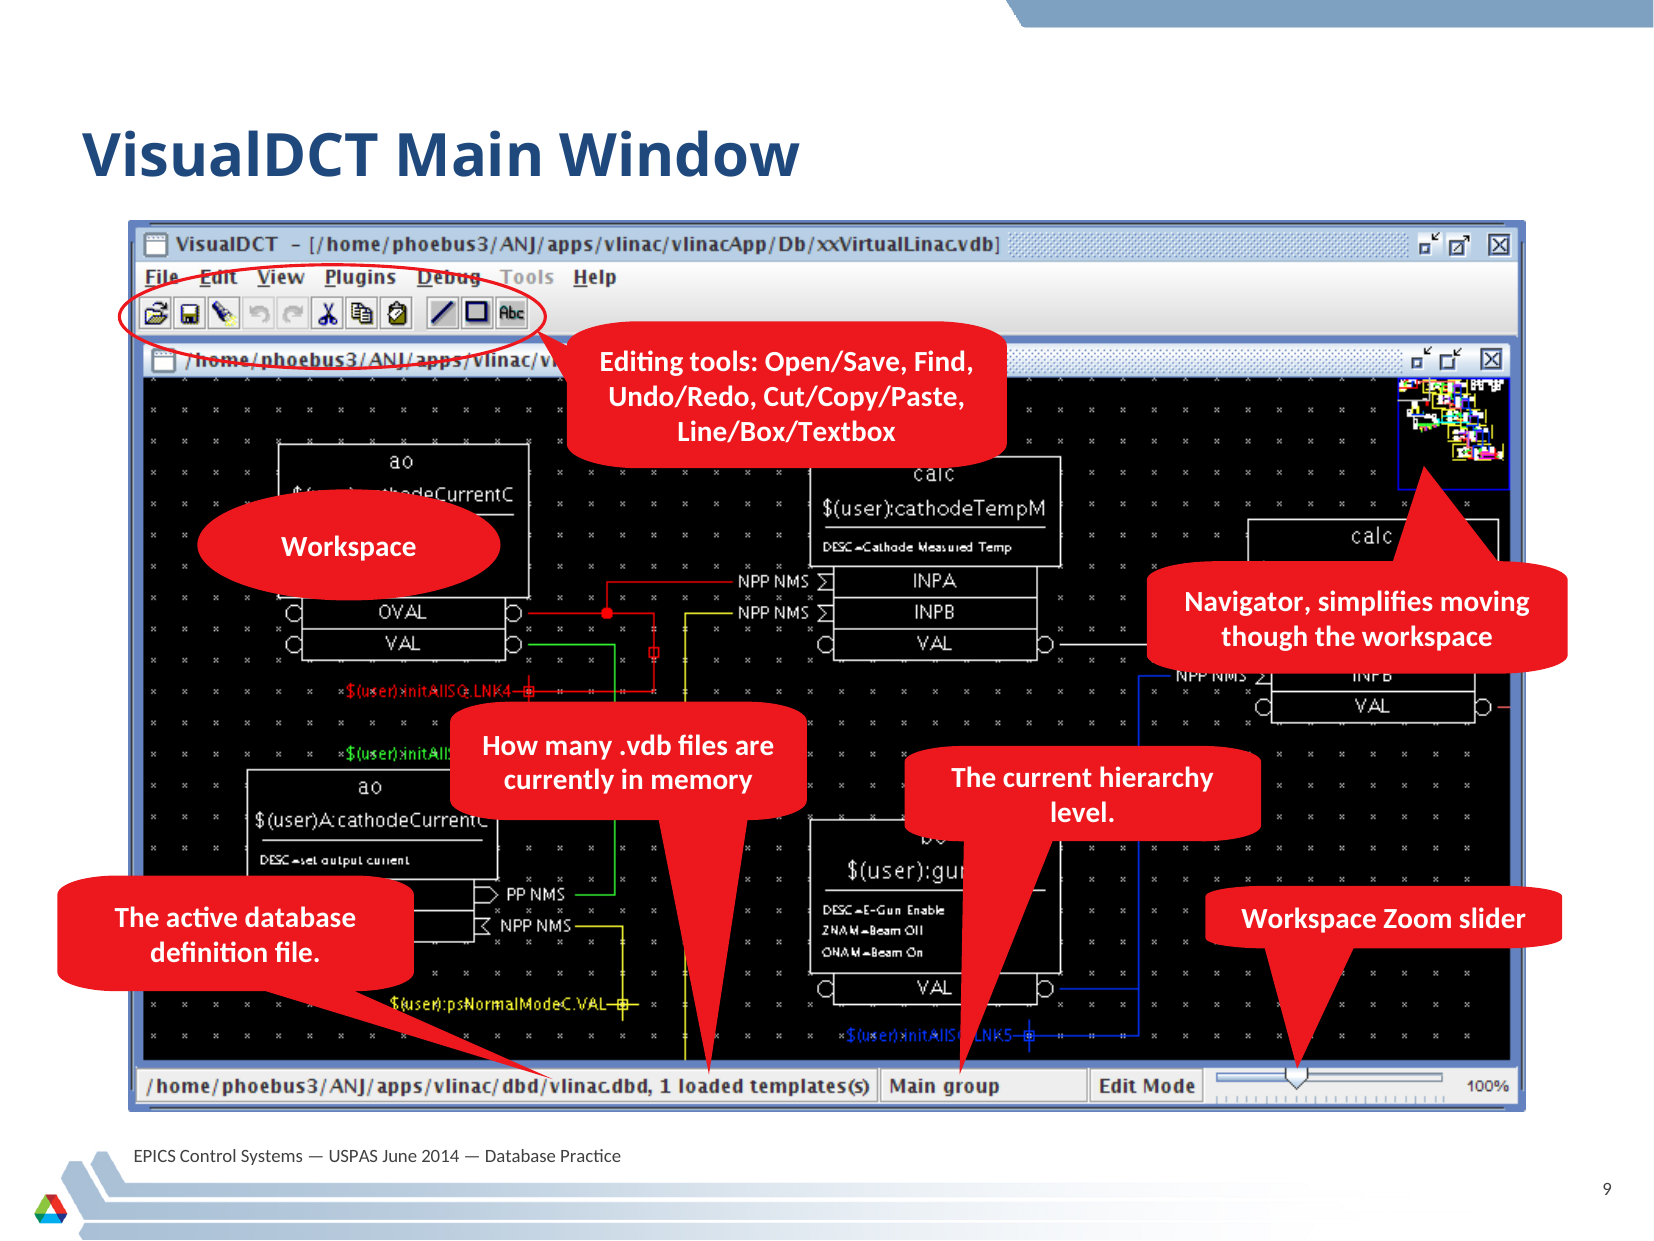

# VisualDCT Main Window
Editing tools: Open/Save, Find, Undo/Redo, Cut/Copy/Paste, Line/Box/Textbox
Workspace
Navigator, simplifies moving though the workspace
How many .vdb files are currently in memory
The current hierarchy level.
The active database definition file.
Workspace Zoom slider
EPICS Control Systems — USPAS June 2014 — Database Practice
9